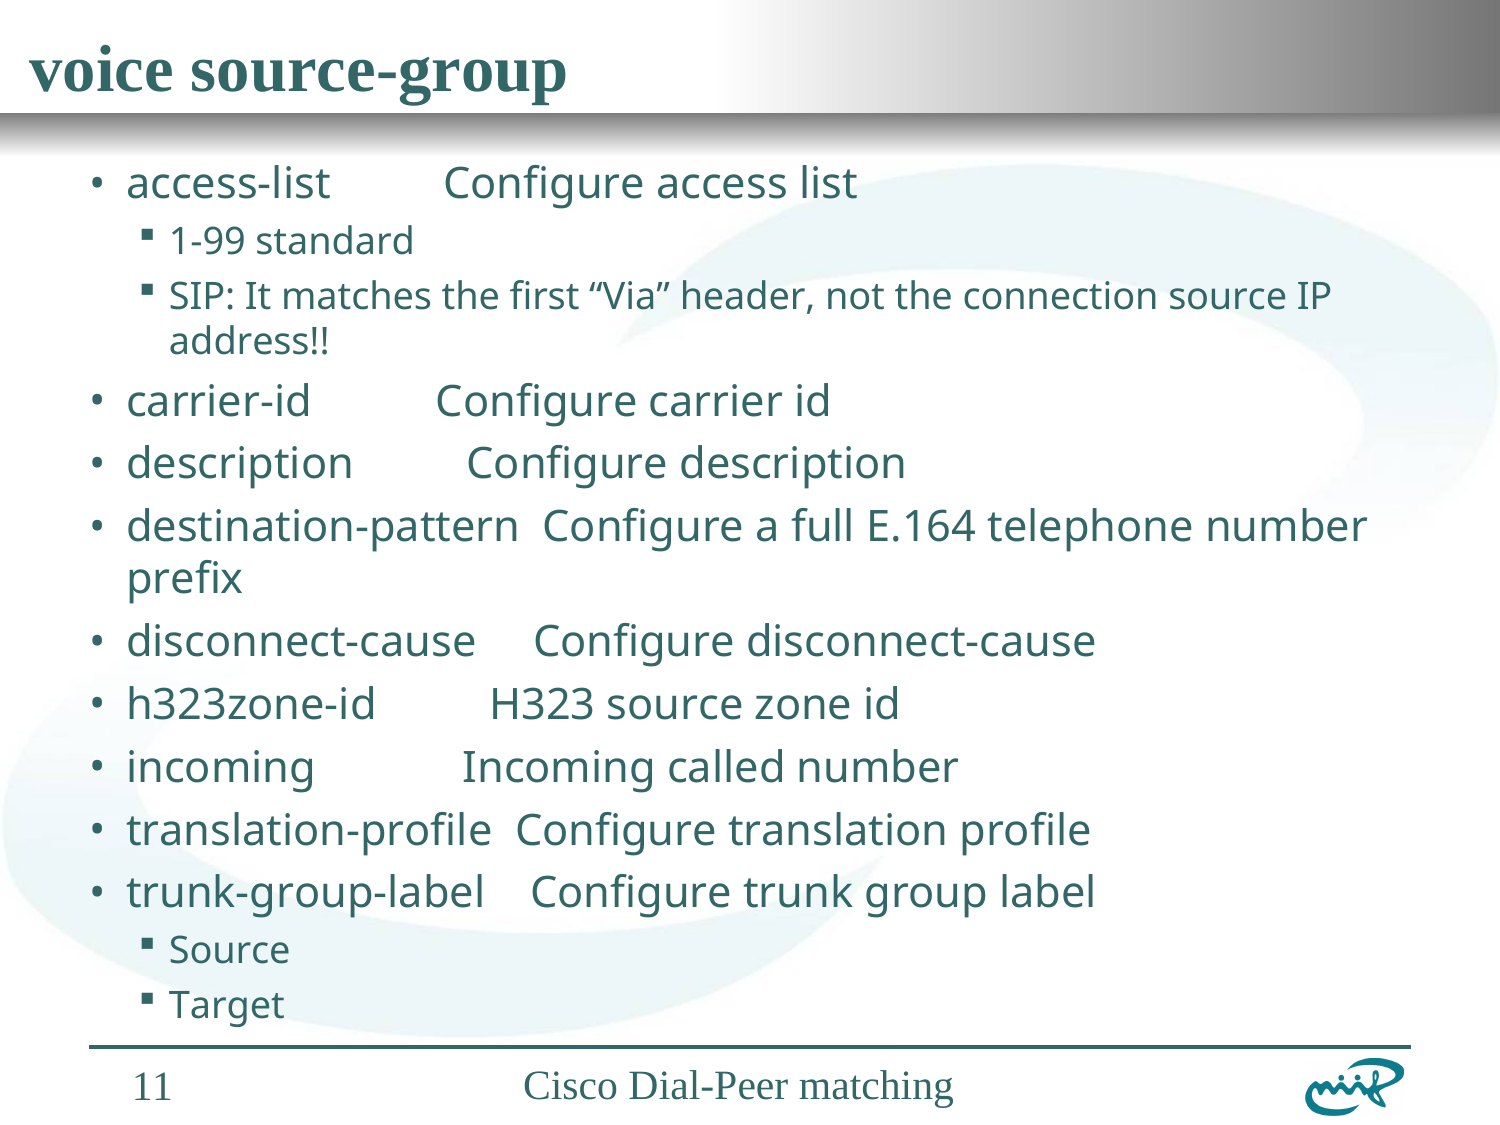

# voice source-group
access-list Configure access list
1-99 standard
SIP: It matches the first “Via” header, not the connection source IP address!!
carrier-id Configure carrier id
description Configure description
destination-pattern Configure a full E.164 telephone number prefix
disconnect-cause Configure disconnect-cause
h323zone-id H323 source zone id
incoming Incoming called number
translation-profile Configure translation profile
trunk-group-label Configure trunk group label
Source
Target
11